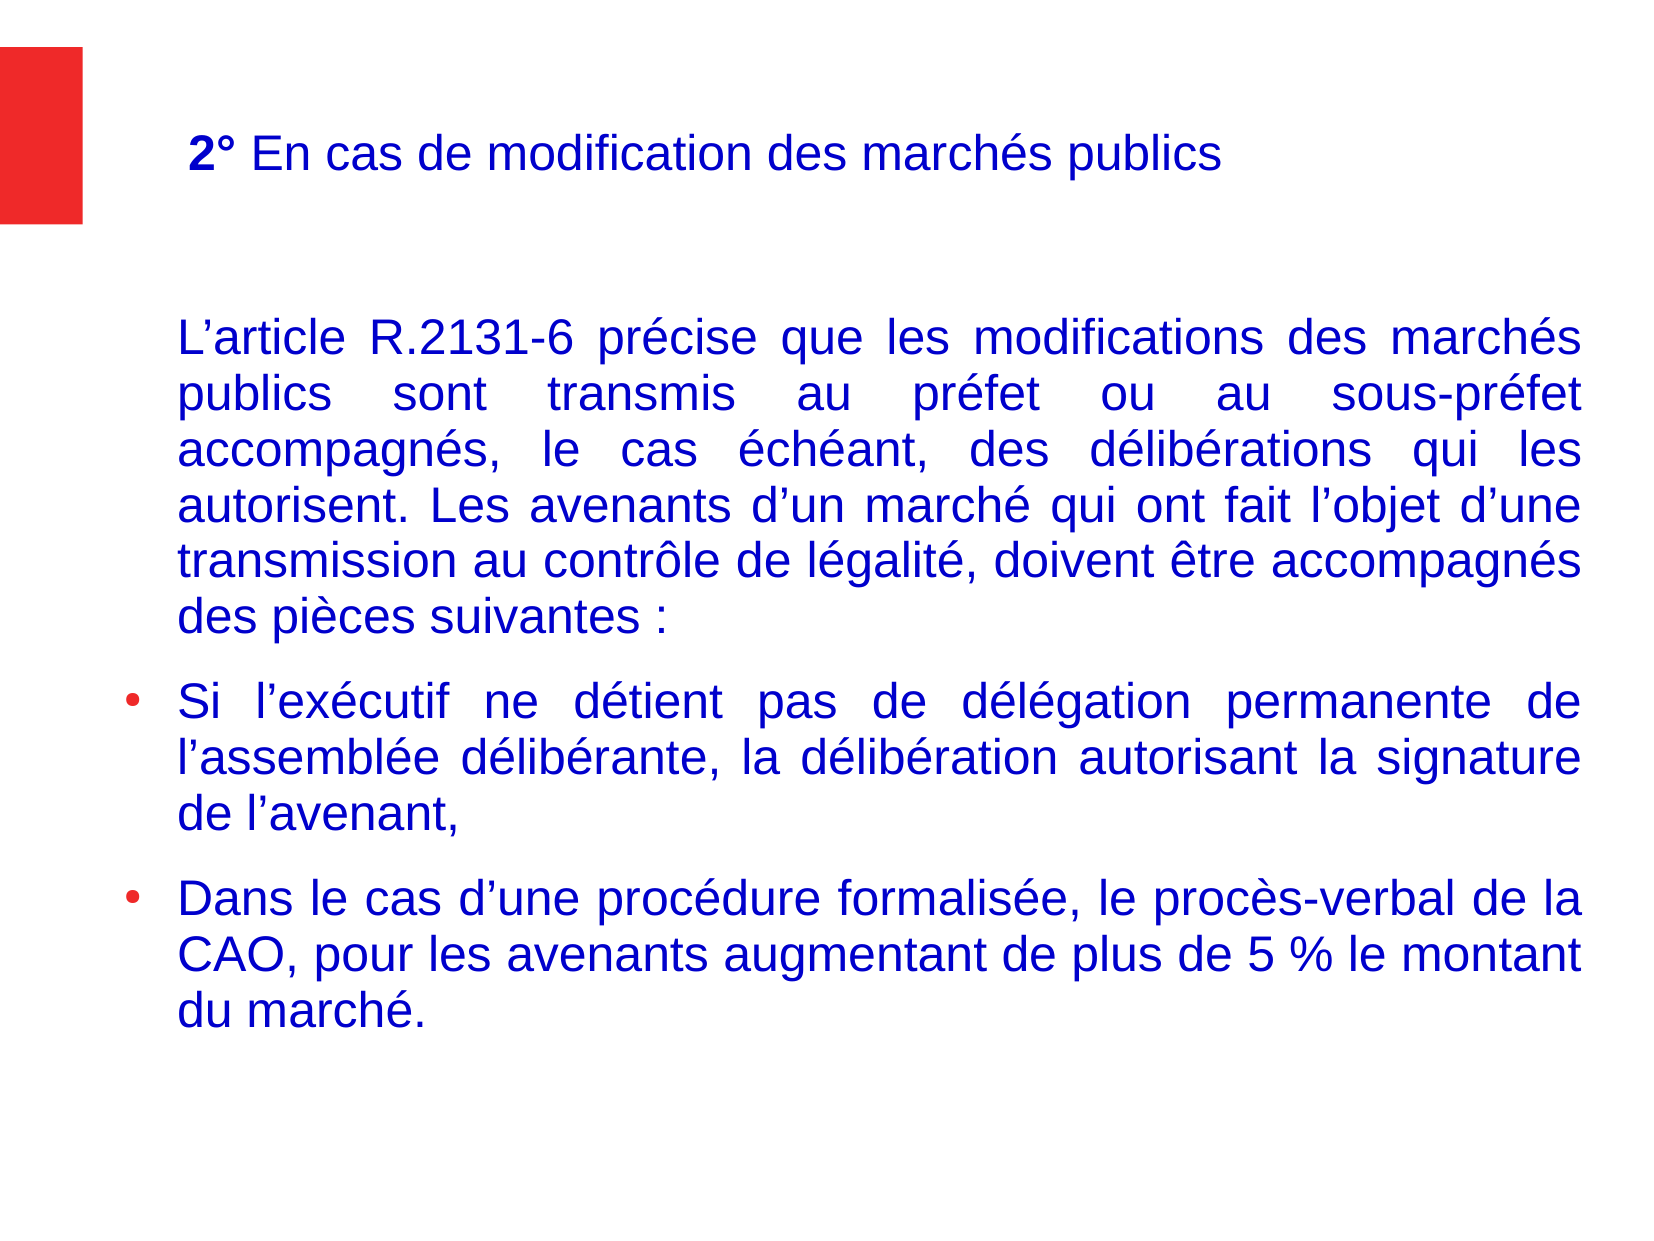

# 2° En cas de modification des marchés publics
L’article R.2131-6 précise que les modifications des marchés publics sont transmis au préfet ou au sous-préfet accompagnés, le cas échéant, des délibérations qui les autorisent. Les avenants d’un marché qui ont fait l’objet d’une transmission au contrôle de légalité, doivent être accompagnés des pièces suivantes :
Si l’exécutif ne détient pas de délégation permanente de l’assemblée délibérante, la délibération autorisant la signature de l’avenant,
Dans le cas d’une procédure formalisée, le procès-verbal de la CAO, pour les avenants augmentant de plus de 5 % le montant du marché.